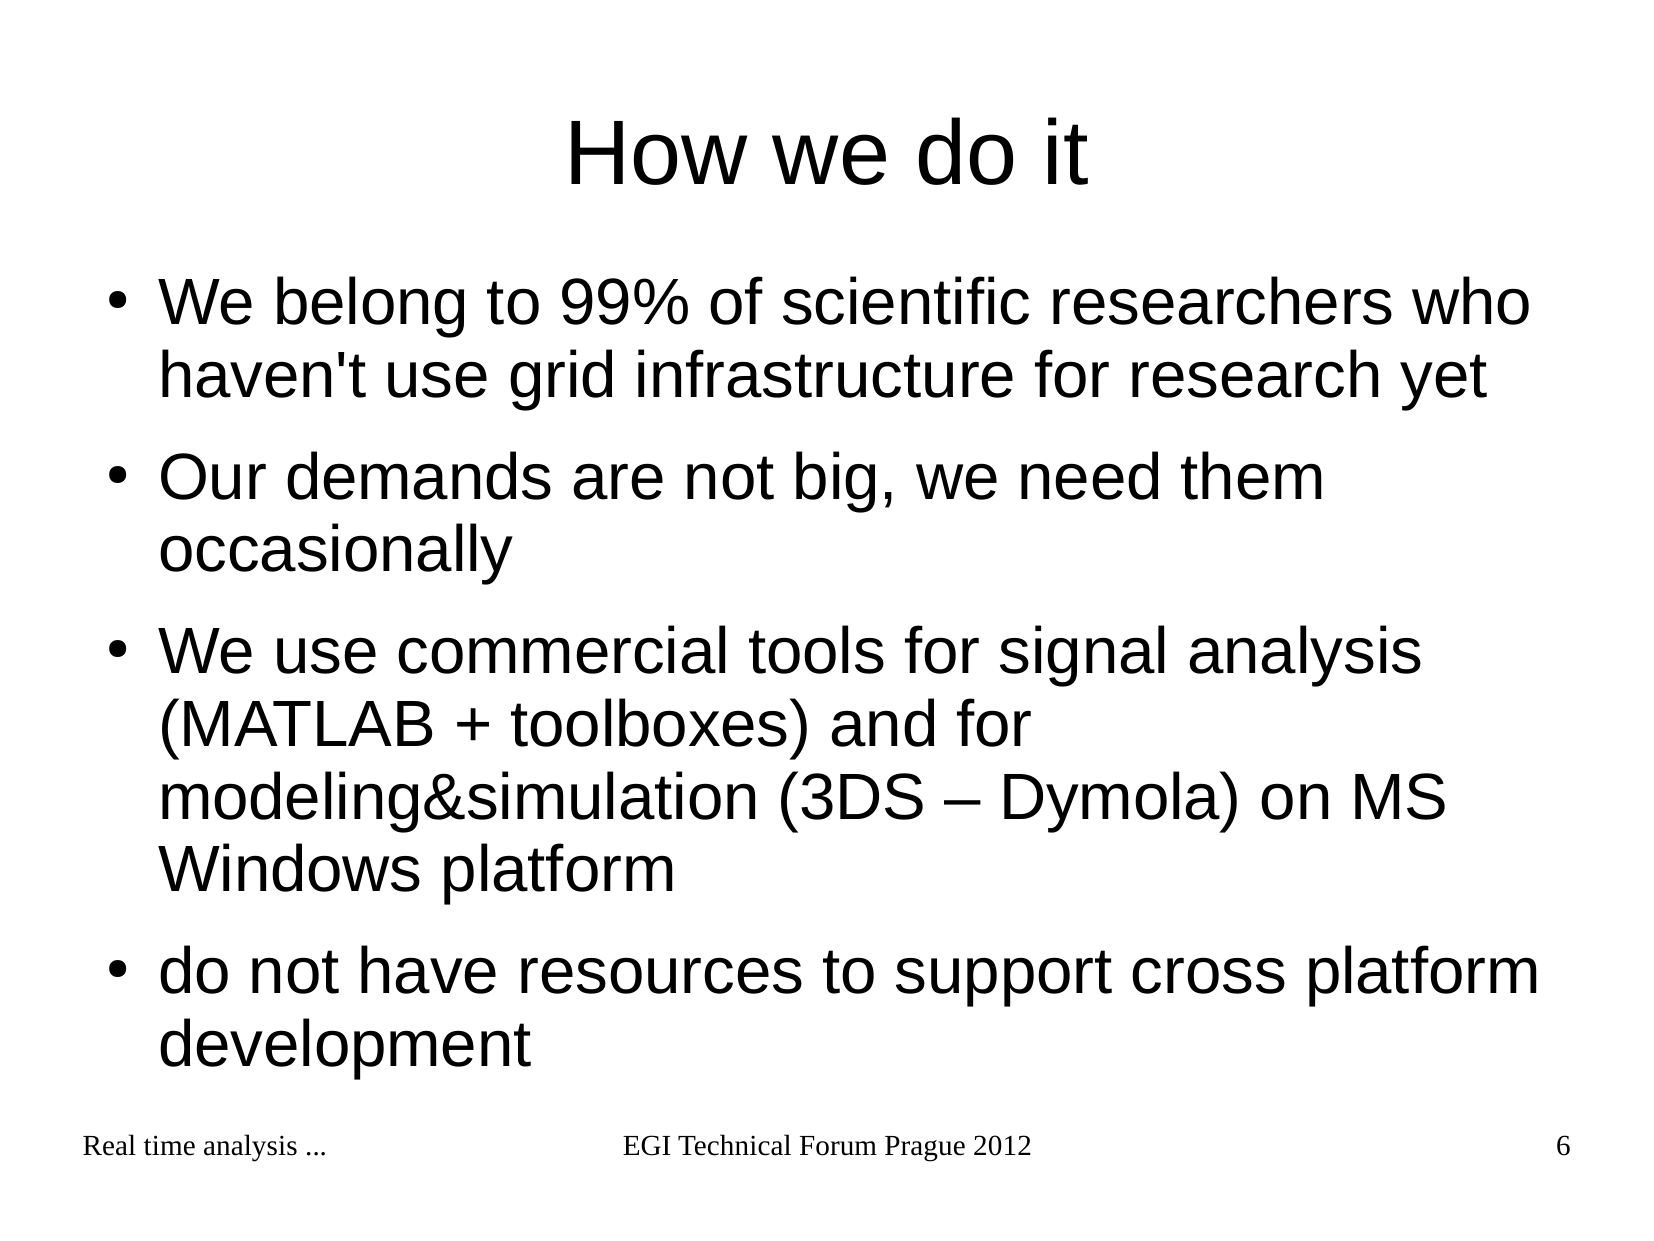

# How we do it
We belong to 99% of scientific researchers who haven't use grid infrastructure for research yet
Our demands are not big, we need them occasionally
We use commercial tools for signal analysis (MATLAB + toolboxes) and for modeling&simulation (3DS – Dymola) on MS Windows platform
do not have resources to support cross platform development
Real time analysis ...
EGI Technical Forum Prague 2012
6